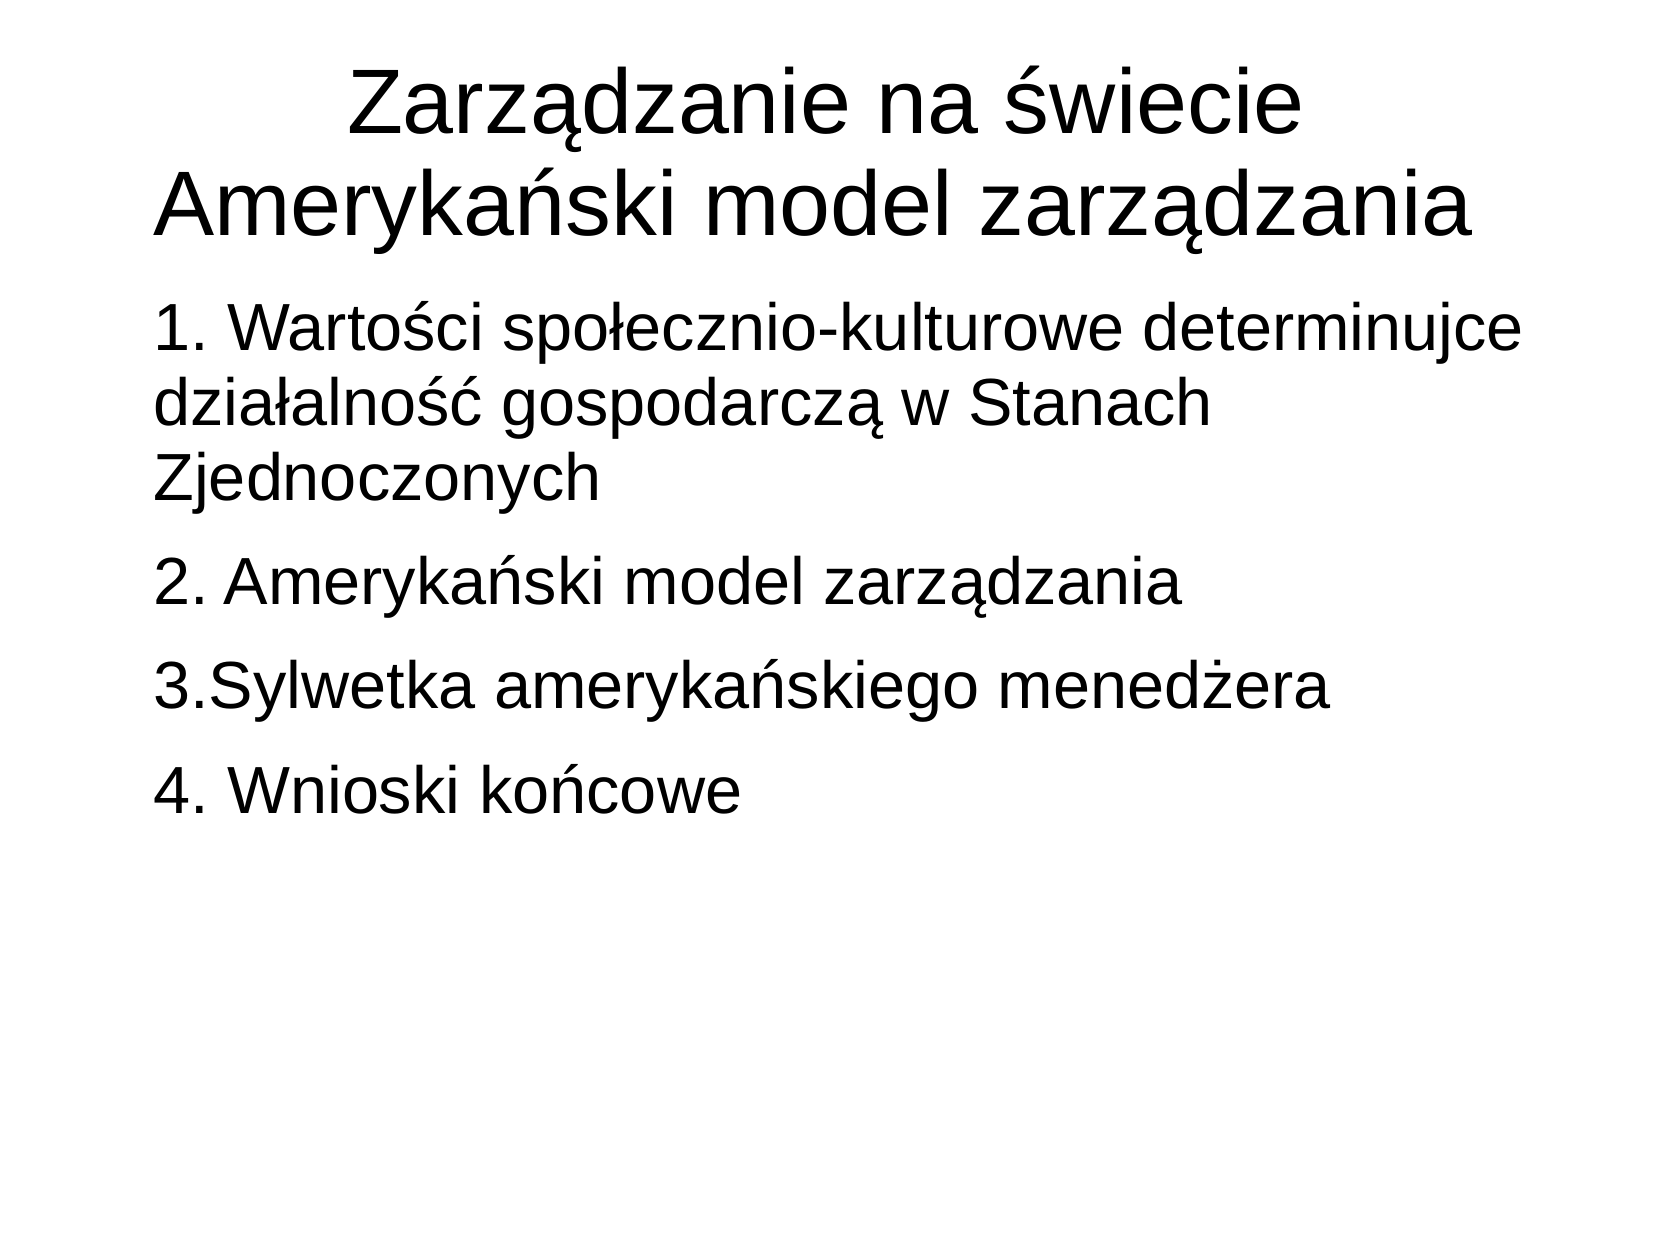

# Zarządzanie na świecie Amerykański model zarządzania
1. Wartości społecznio-kulturowe determinujce działalność gospodarczą w Stanach Zjednoczonych
2. Amerykański model zarządzania
3.Sylwetka amerykańskiego menedżera
4. Wnioski końcowe